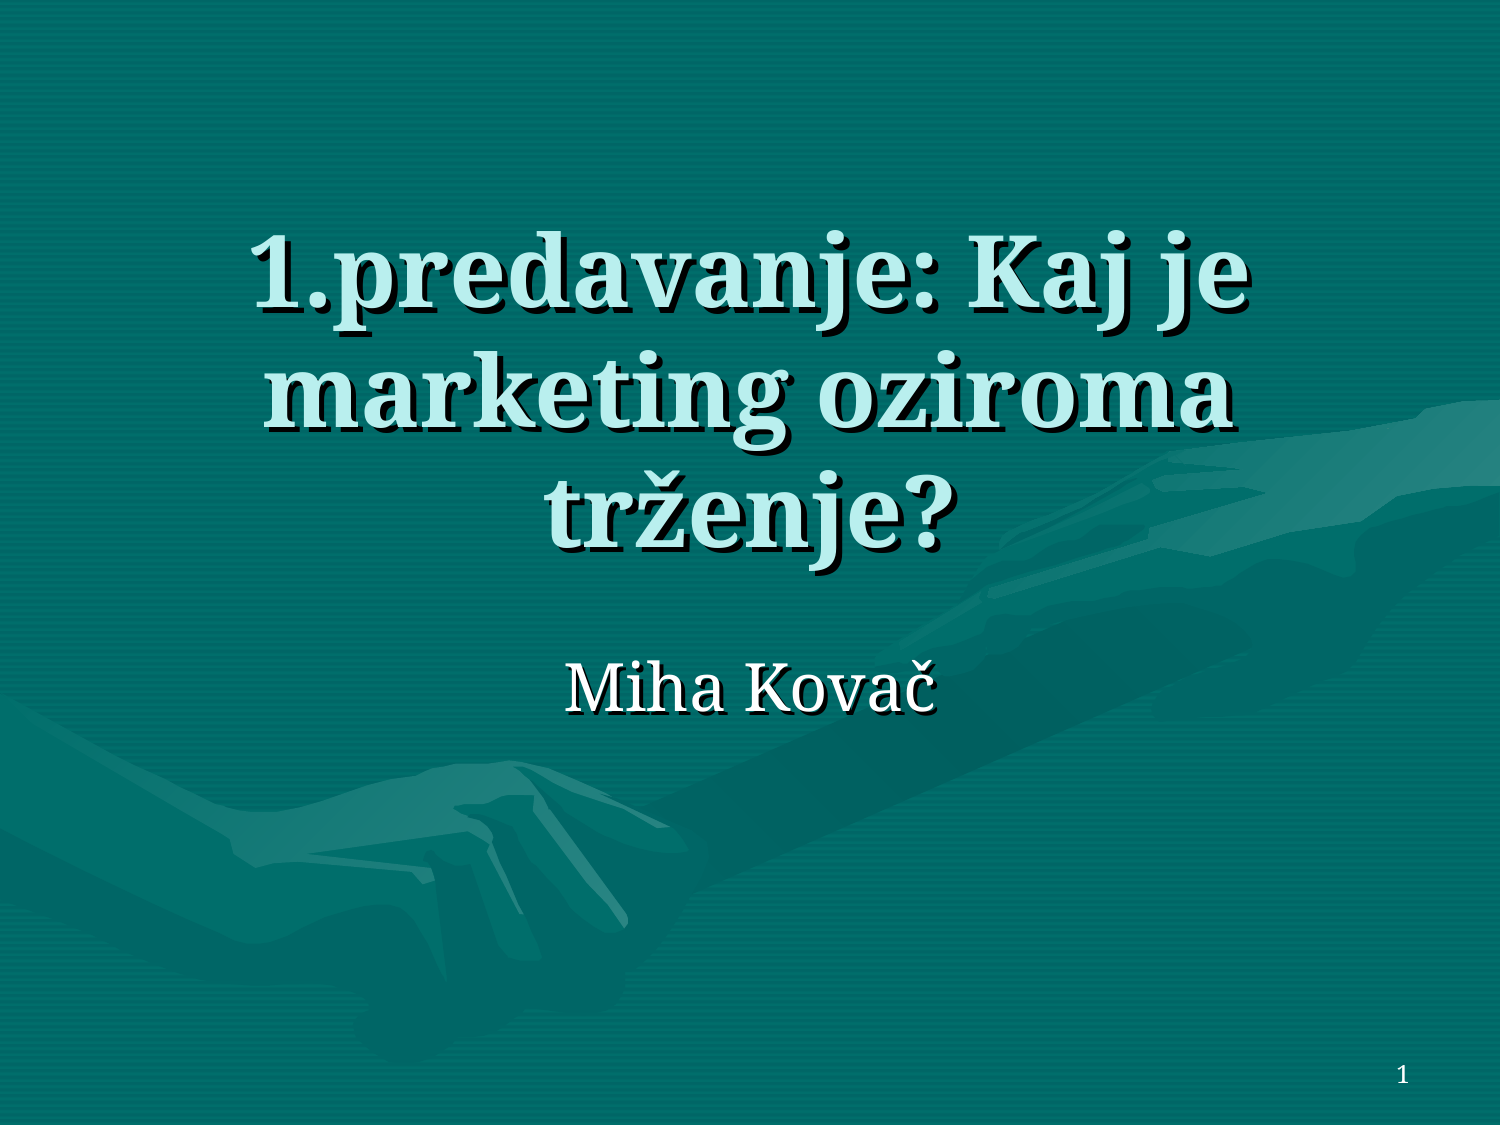

# 1.predavanje: Kaj je marketing oziroma trženje?
Miha Kovač
1